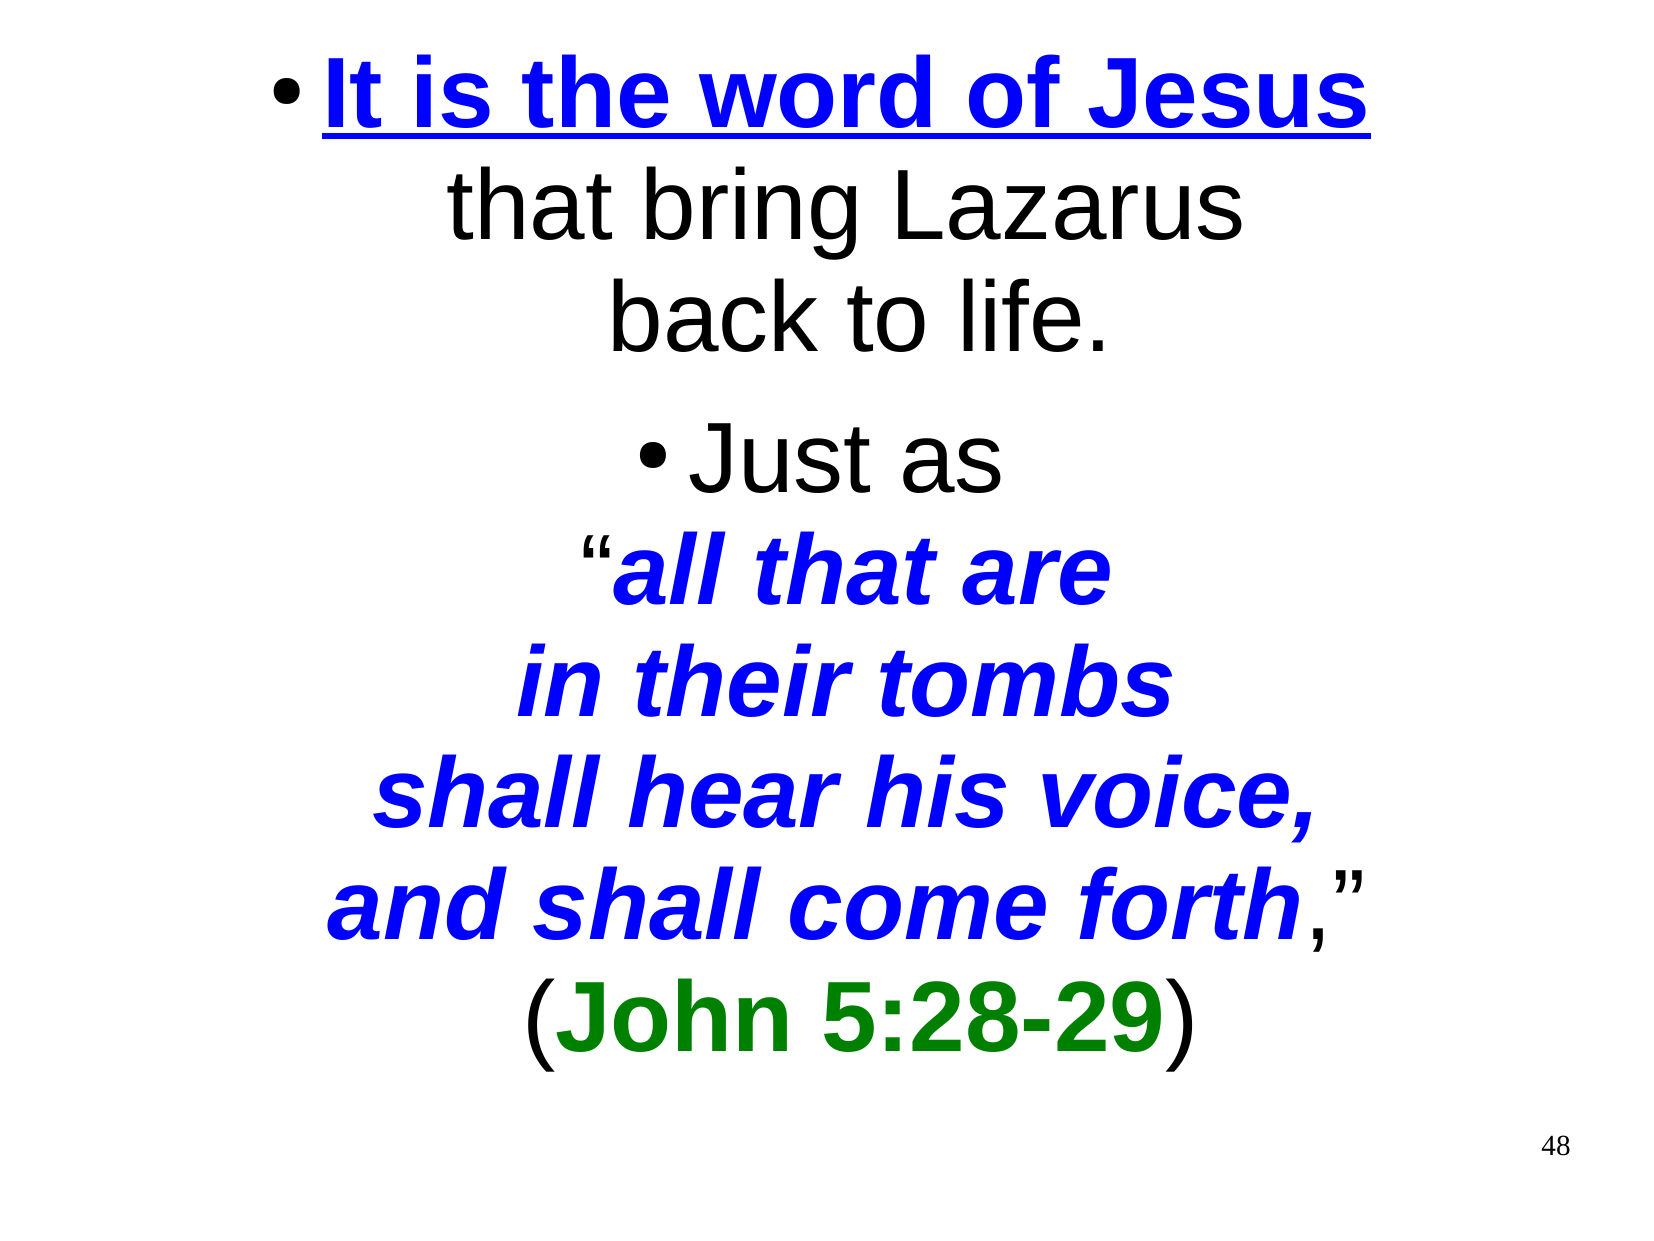

# It is the word of Jesus that bring Lazarus back to life.
Just as
“all that are
in their tombs
shall hear his voice,
and shall come forth,”
(John 5:28-29)
48